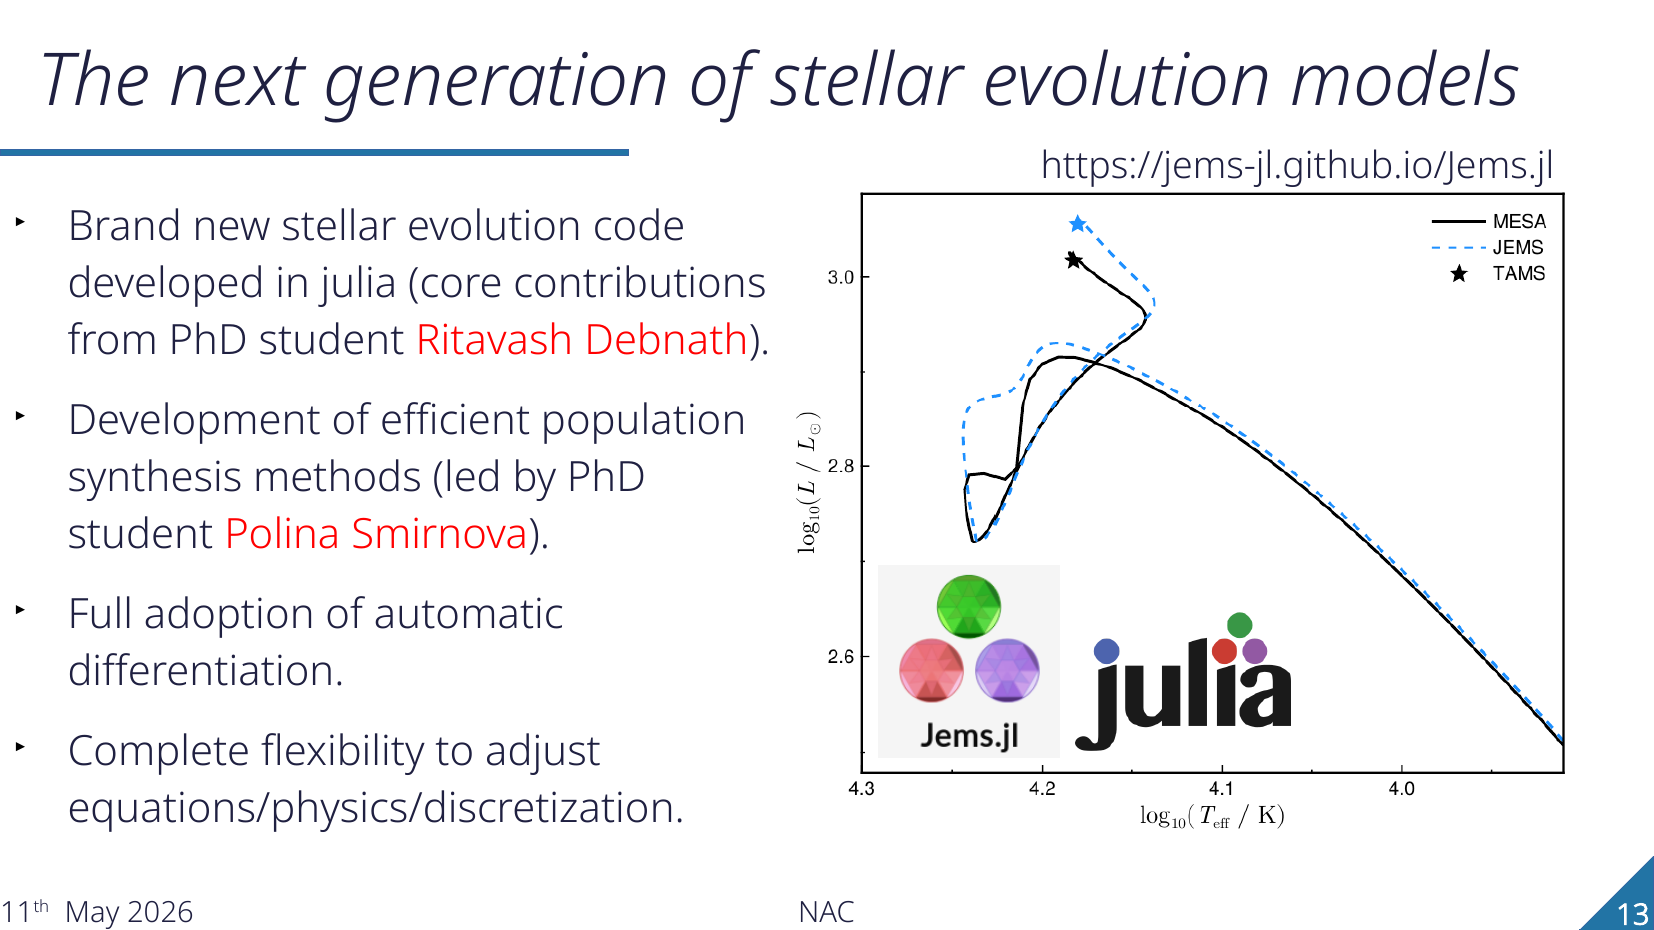

# The next generation of stellar evolution models
https://jems-jl.github.io/Jems.jl
Brand new stellar evolution code developed in julia (core contributions from PhD student Ritavash Debnath).
Development of efficient population synthesis methods (led by PhD student Polina Smirnova).
Full adoption of automatic differentiation.
Complete flexibility to adjust equations/physics/discretization.
13